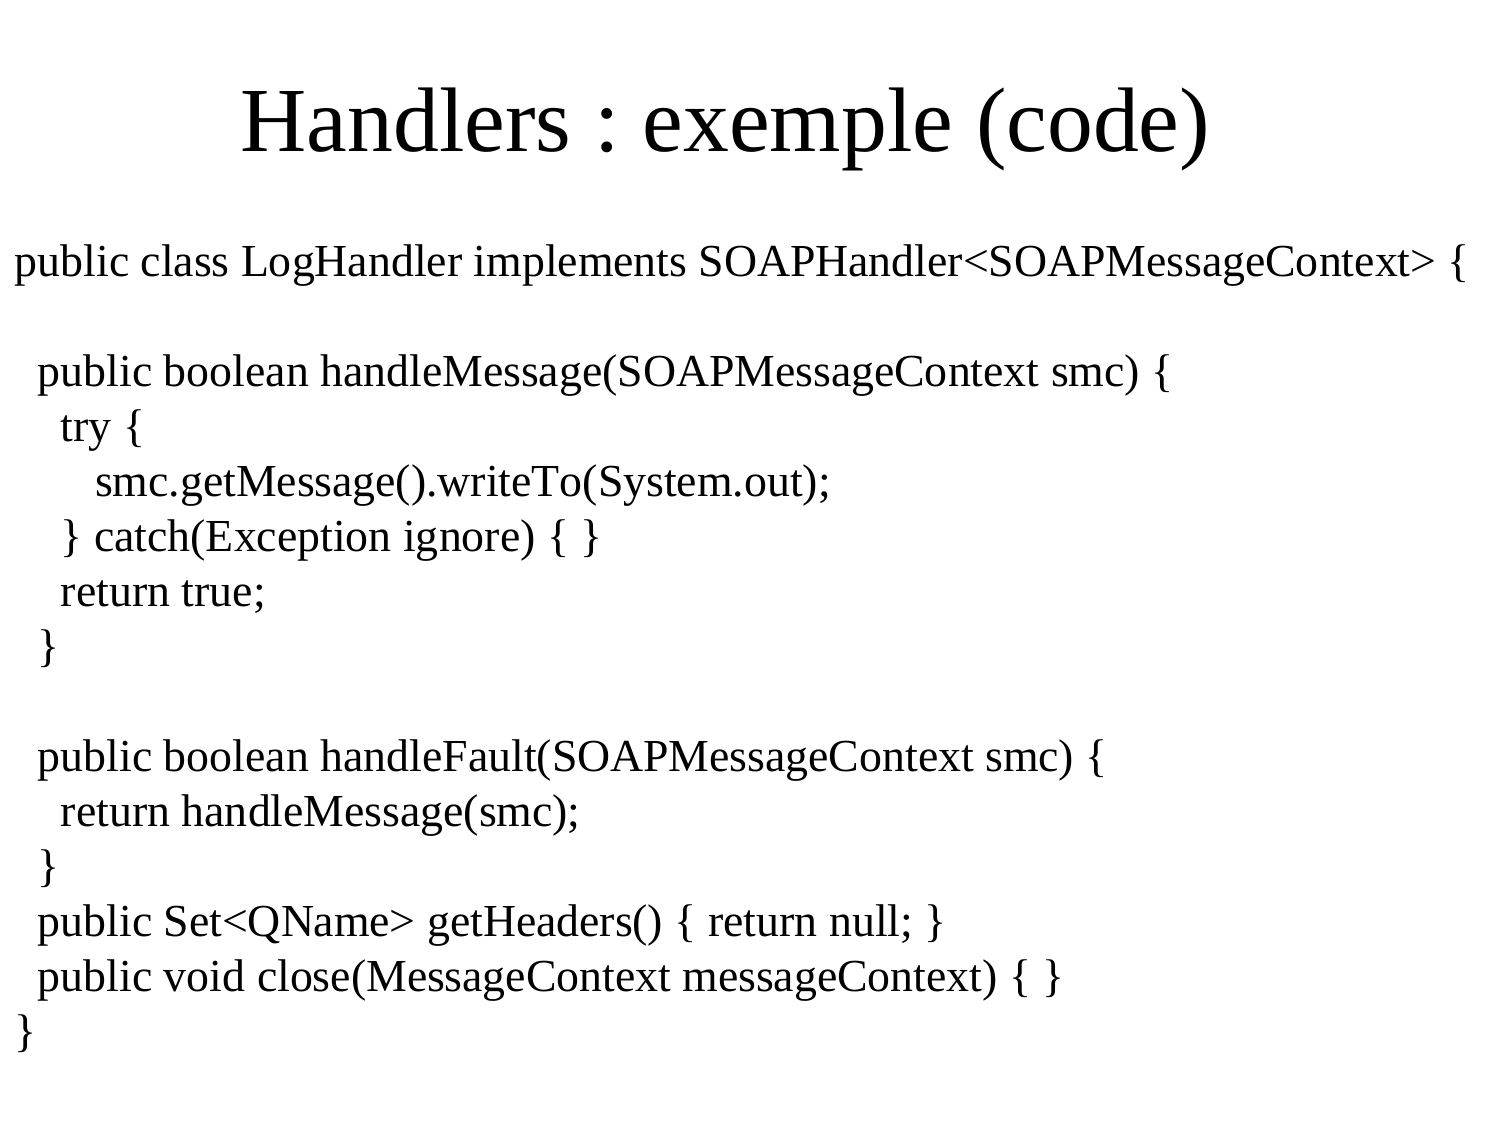

# Handlers : exemple (code)
public class LogHandler implements SOAPHandler<SOAPMessageContext> {
 public boolean handleMessage(SOAPMessageContext smc) {
 try {
 smc.getMessage().writeTo(System.out);
 } catch(Exception ignore) { }
 return true;
 }
 public boolean handleFault(SOAPMessageContext smc) {
 return handleMessage(smc);
 }
 public Set<QName> getHeaders() { return null; }
 public void close(MessageContext messageContext) { }
}